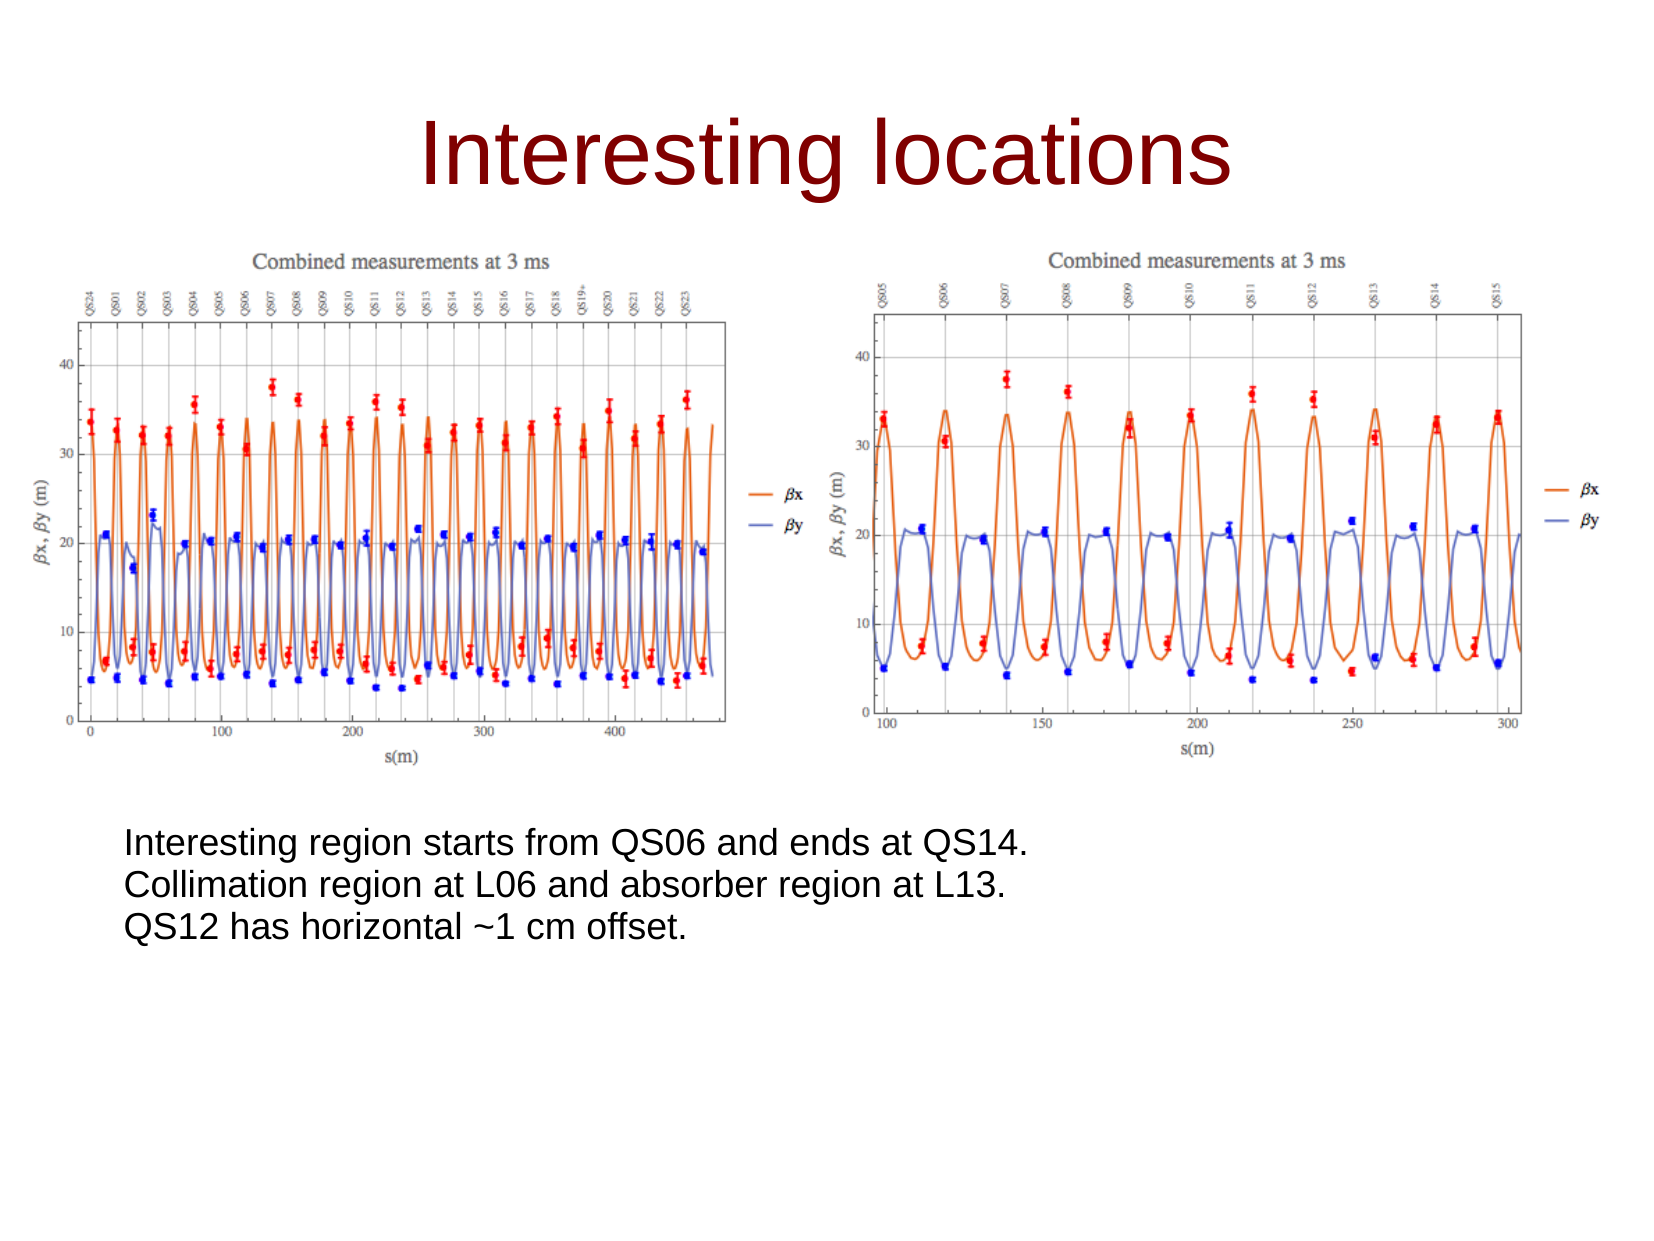

# Interesting locations
Interesting region starts from QS06 and ends at QS14.
Collimation region at L06 and absorber region at L13.
QS12 has horizontal ~1 cm offset.